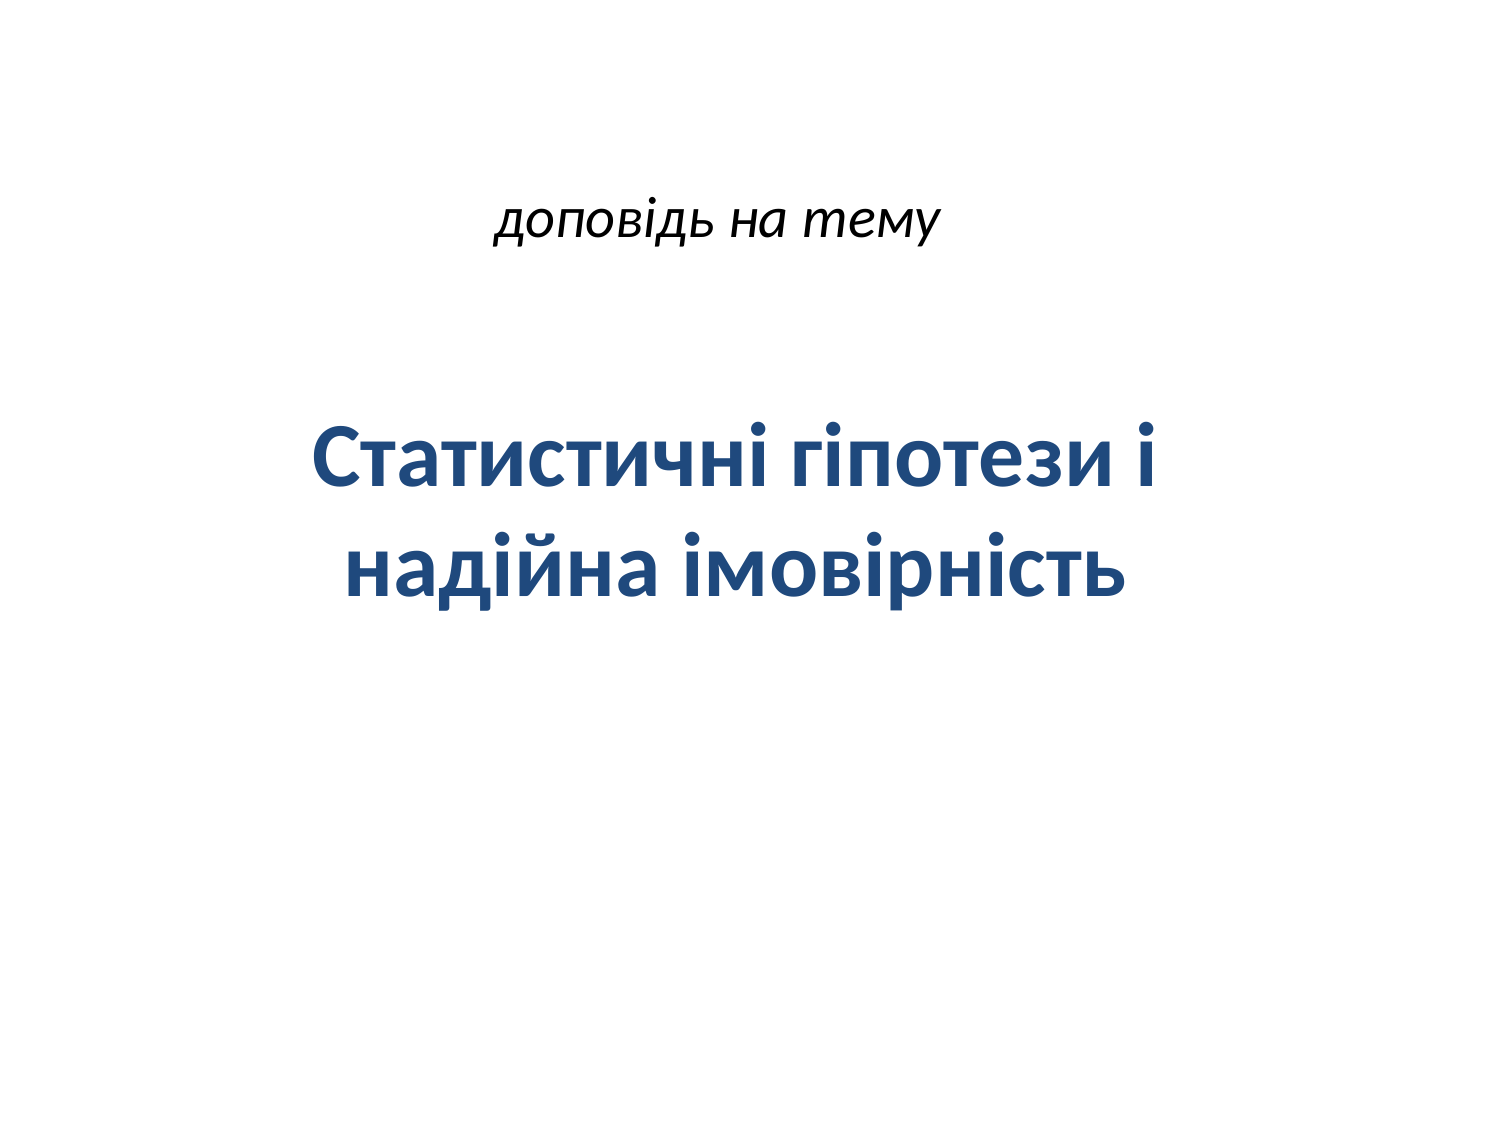

# доповідь на тему
Статистичні гіпотези і надійна імовірність